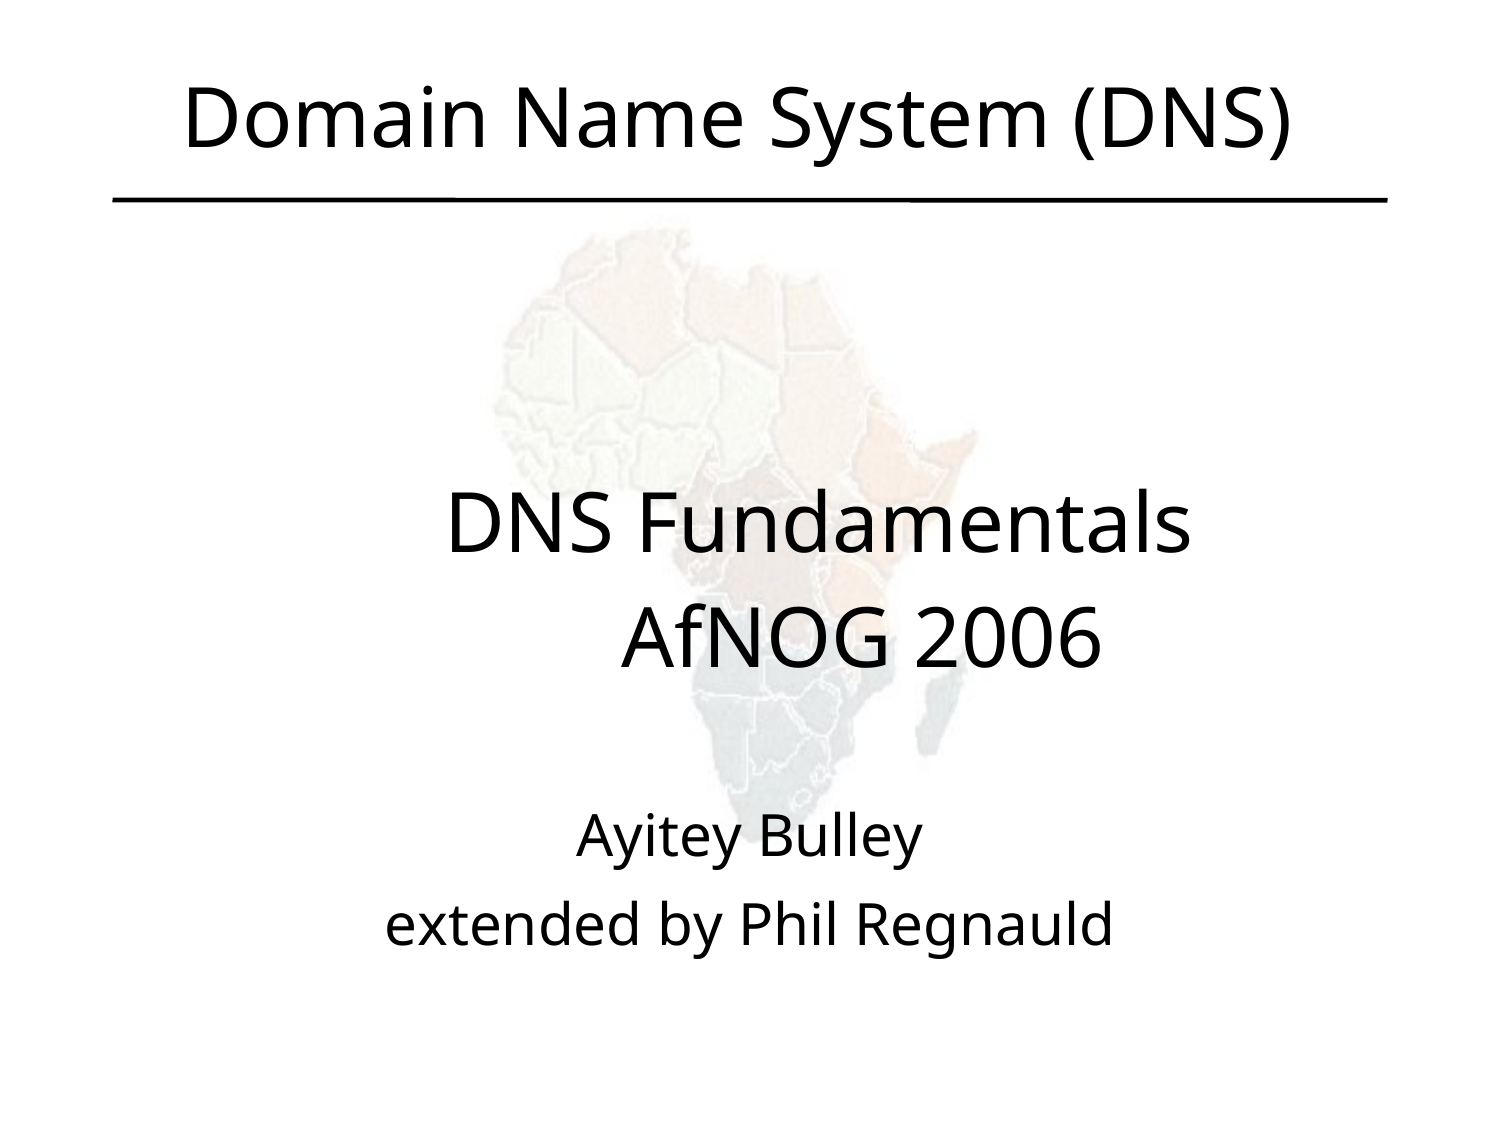

Domain Name System (DNS)
DNS Fundamentals
AfNOG 2006
Ayitey Bulley
extended by Phil Regnauld